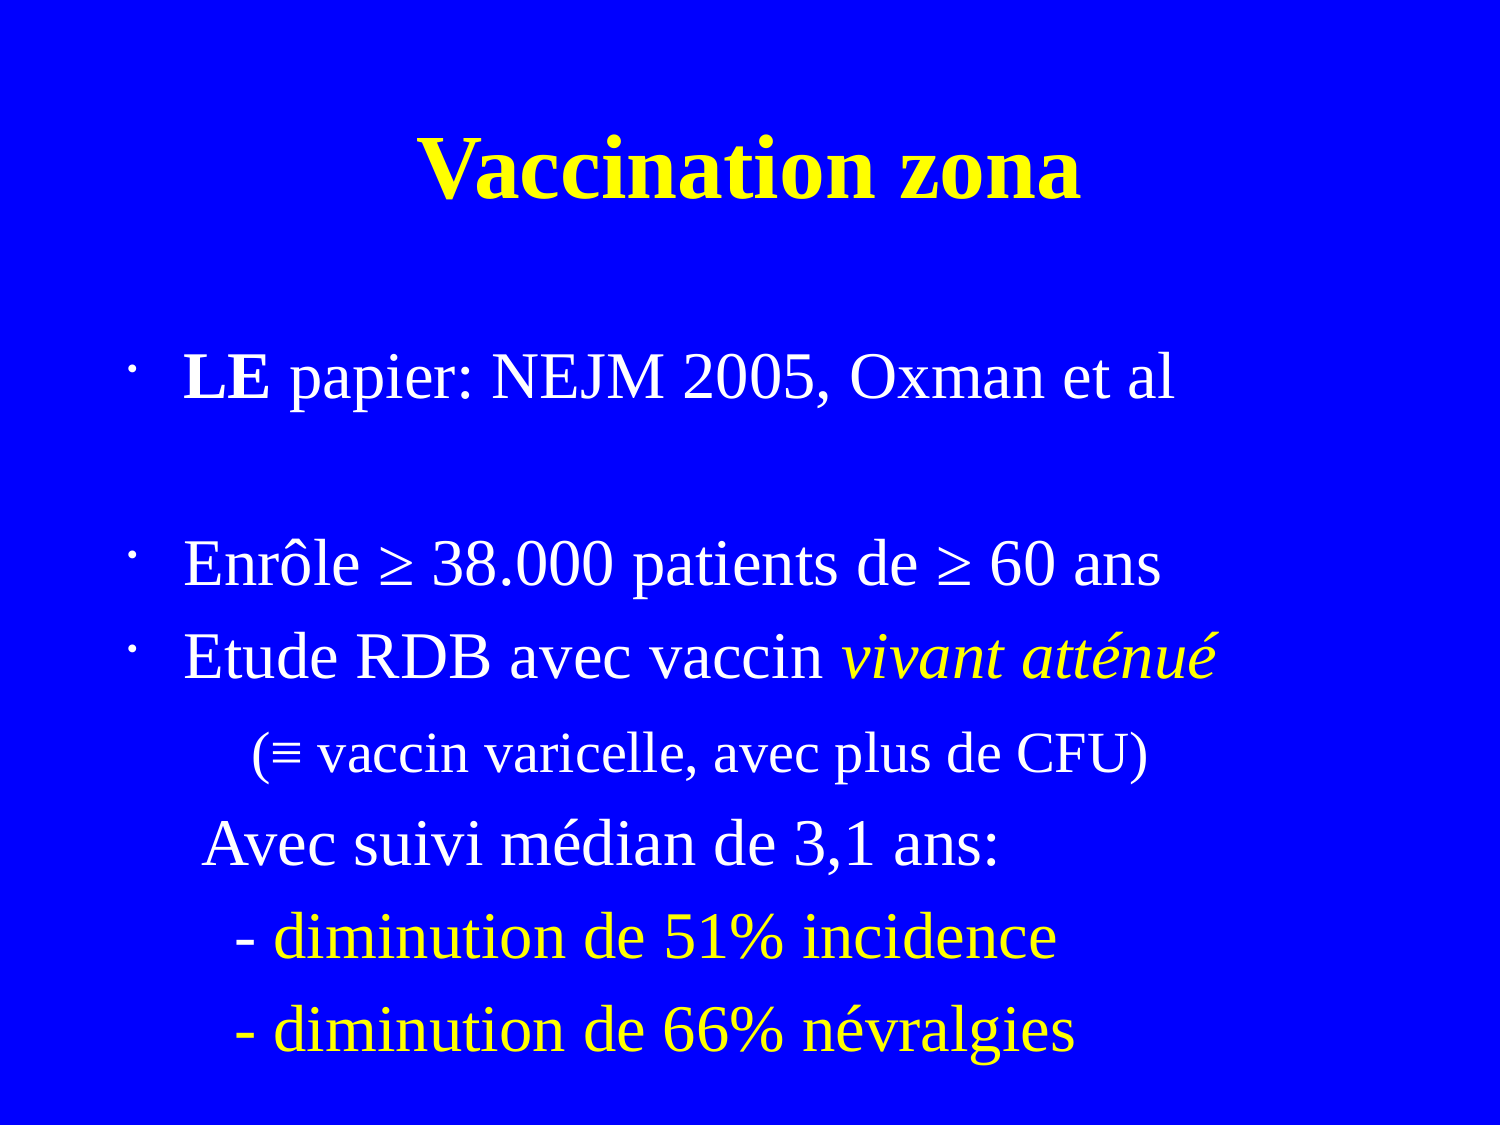

# Vaccination zona
LE papier: NEJM 2005, Oxman et al
Enrôle ≥ 38.000 patients de ≥ 60 ans
Etude RDB avec vaccin vivant atténué
	 (≡ vaccin varicelle, avec plus de CFU)
	Avec suivi médian de 3,1 ans:
	 - diminution de 51% incidence
	 - diminution de 66% névralgies